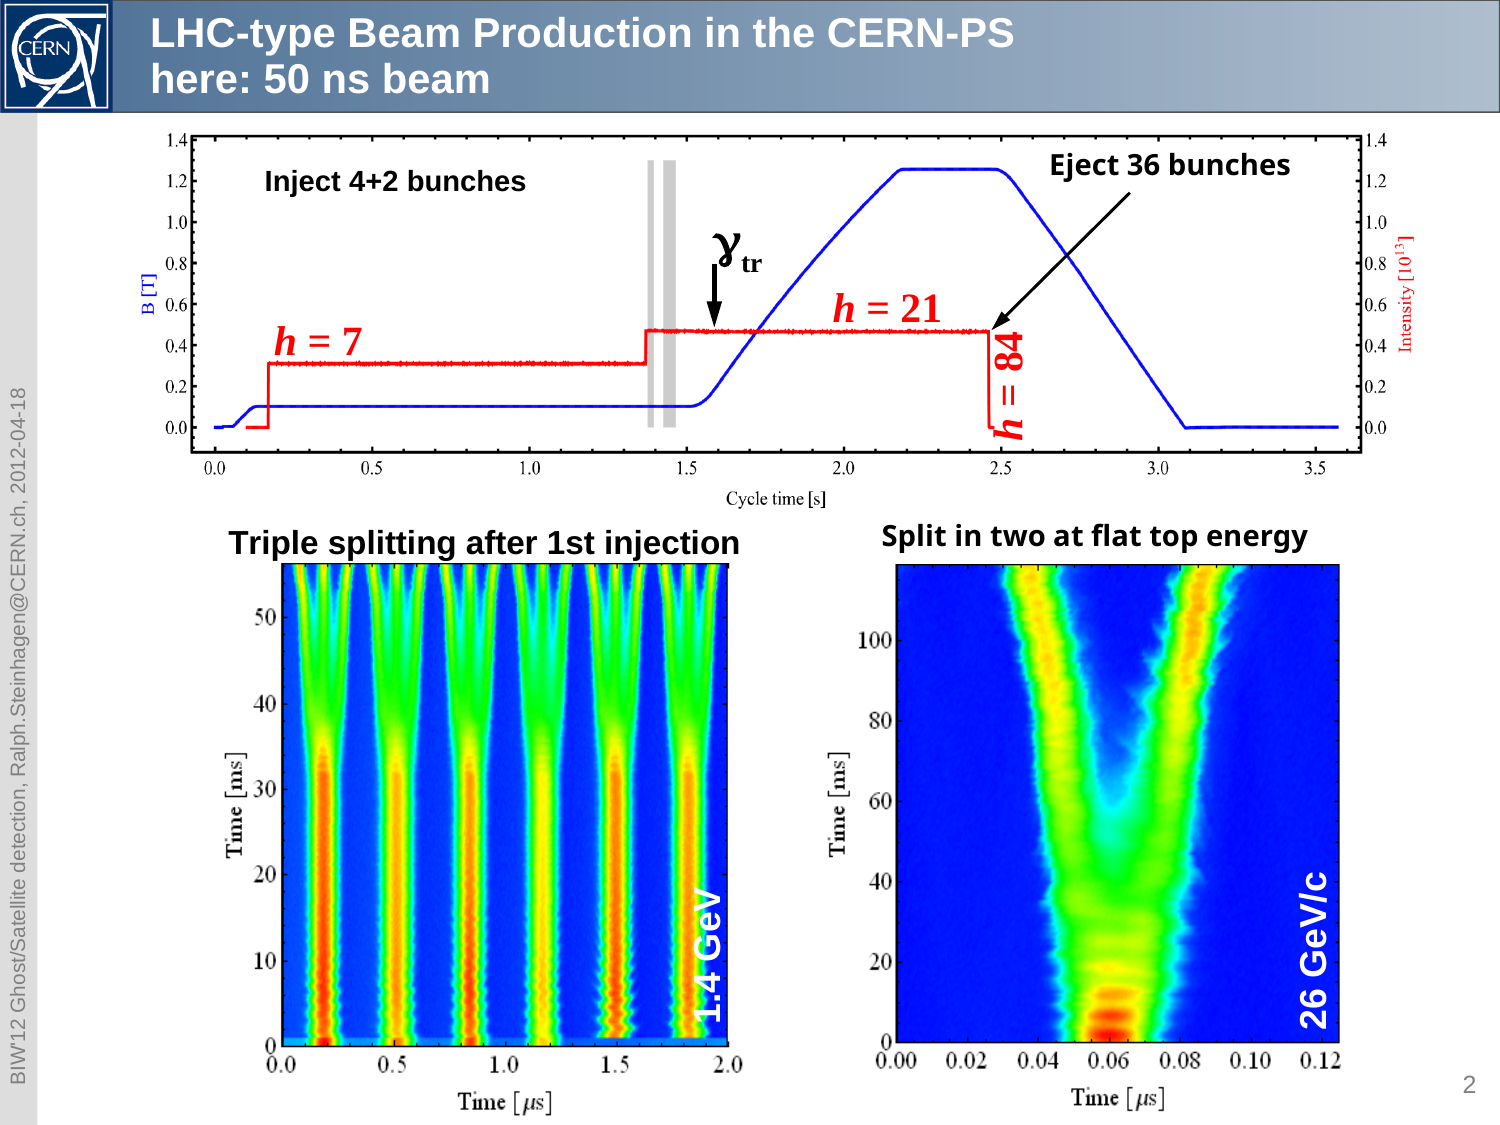

# LHC-type Beam Production in the CERN-PS here: 50 ns beam
Eject 36 bunches
Inject 4+2 bunches
gtr
h = 21
h = 7
h = 84
Split in two at flat top energy
Triple splitting after 1st injection
1.4 GeV
26 GeV/c